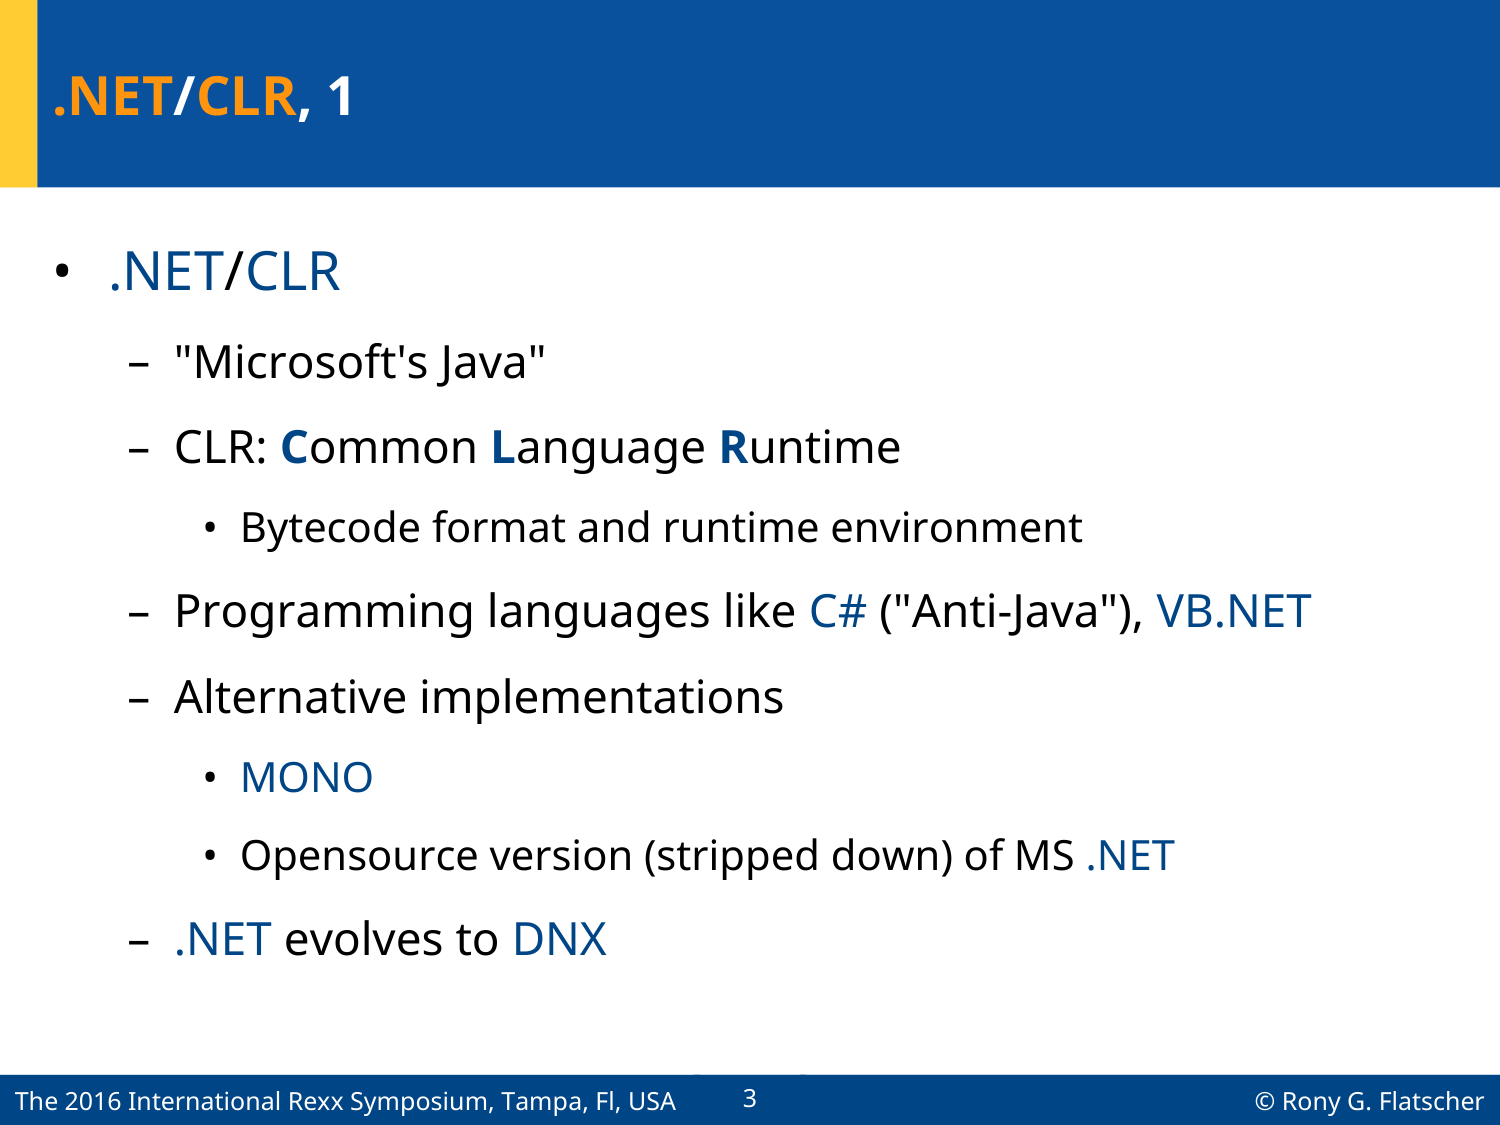

# .NET/CLR, 1
.NET/CLR
"Microsoft's Java"
CLR: Common Language Runtime
Bytecode format and runtime environment
Programming languages like C# ("Anti-Java"), VB.NET
Alternative implementations
MONO
Opensource version (stripped down) of MS .NET
.NET evolves to DNX